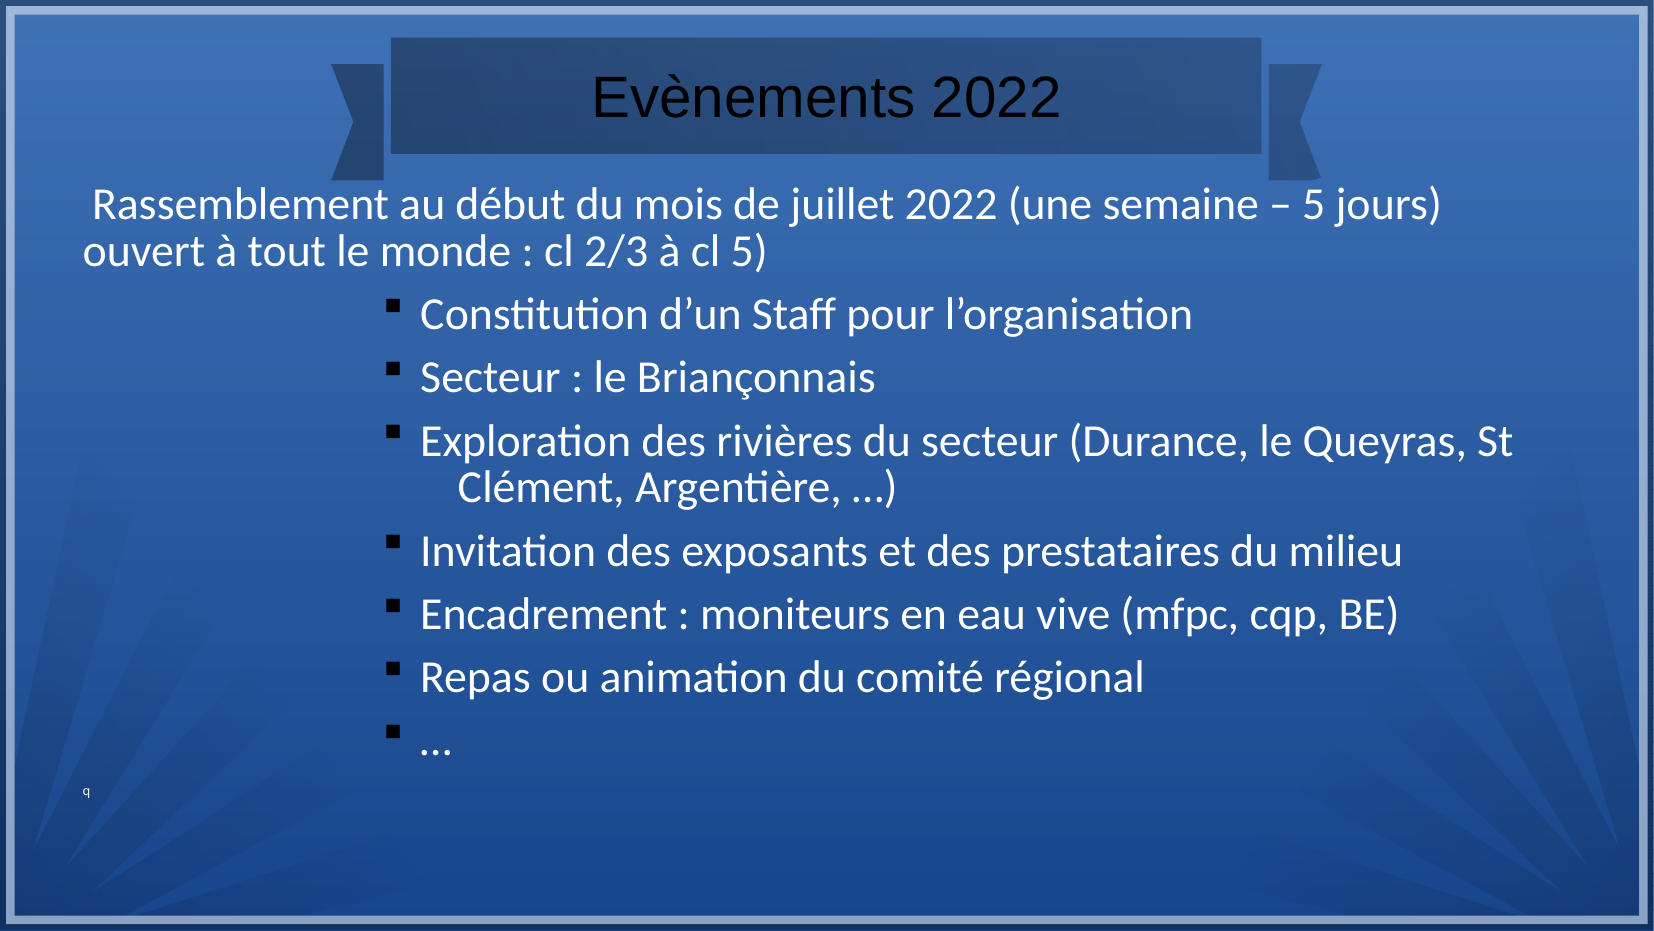

# Evènements 2022
 Rassemblement au début du mois de juillet 2022 (une semaine – 5 jours) ouvert à tout le monde : cl 2/3 à cl 5)
Constitution d’un Staff pour l’organisation
Secteur : le Briançonnais
Exploration des rivières du secteur (Durance, le Queyras, St Clément, Argentière, …)
Invitation des exposants et des prestataires du milieu
Encadrement : moniteurs en eau vive (mfpc, cqp, BE)
Repas ou animation du comité régional
…